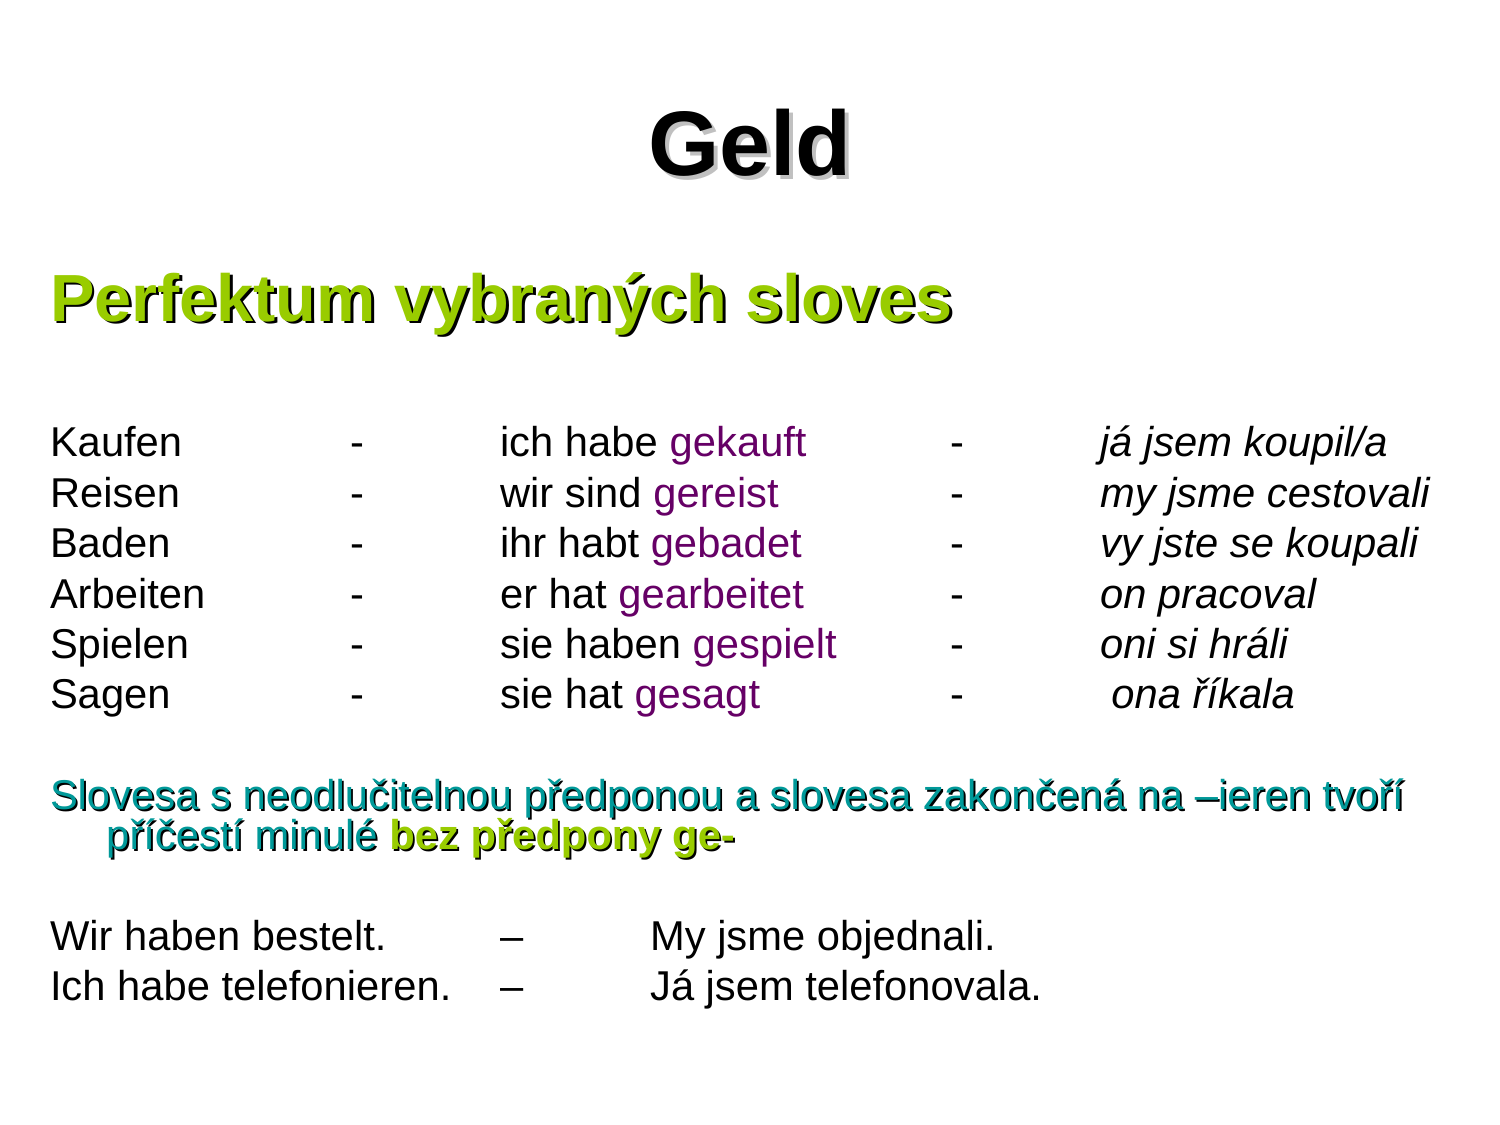

# Geld
Perfektum vybraných sloves
Kaufen		-	ich habe gekauft 	-	já jsem koupil/a
Reisen		- 	wir sind gereist 		-	my jsme cestovali
Baden 		-	ihr habt gebadet 	-	vy jste se koupali
Arbeiten 	-	er hat gearbeitet 	-	on pracoval
Spielen 	-	sie haben gespielt 	-	oni si hráli
Sagen 		-	sie hat gesagt 		-	 ona říkala
Slovesa s neodlučitelnou předponou a slovesa zakončená na –ieren tvoří příčestí minulé bez předpony ge-
Wir haben bestelt.	– 	My jsme objednali.
Ich habe telefonieren.	– 	Já jsem telefonovala.